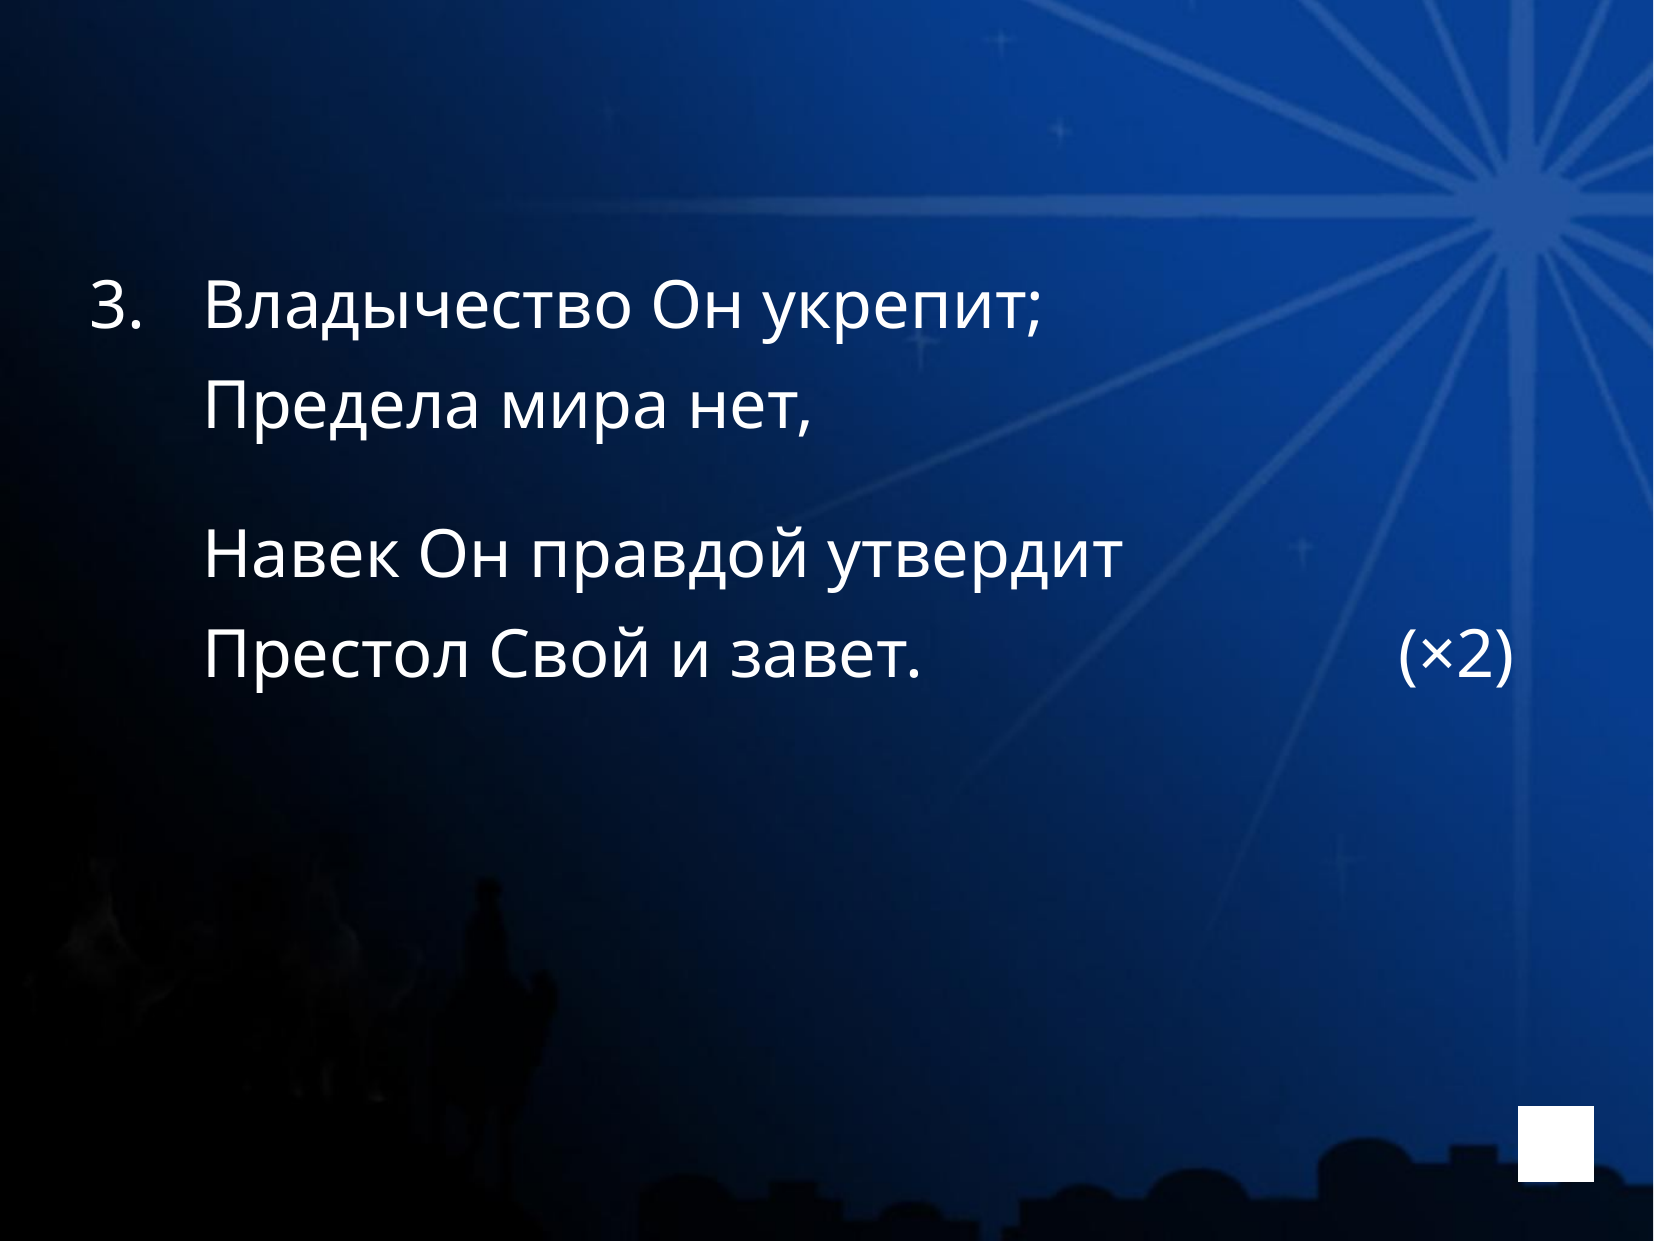

3.	Владычество Он укрепит;
	Предела мира нет,
	Навек Он правдой утвердит
	Престол Свой и завет.	(×2)